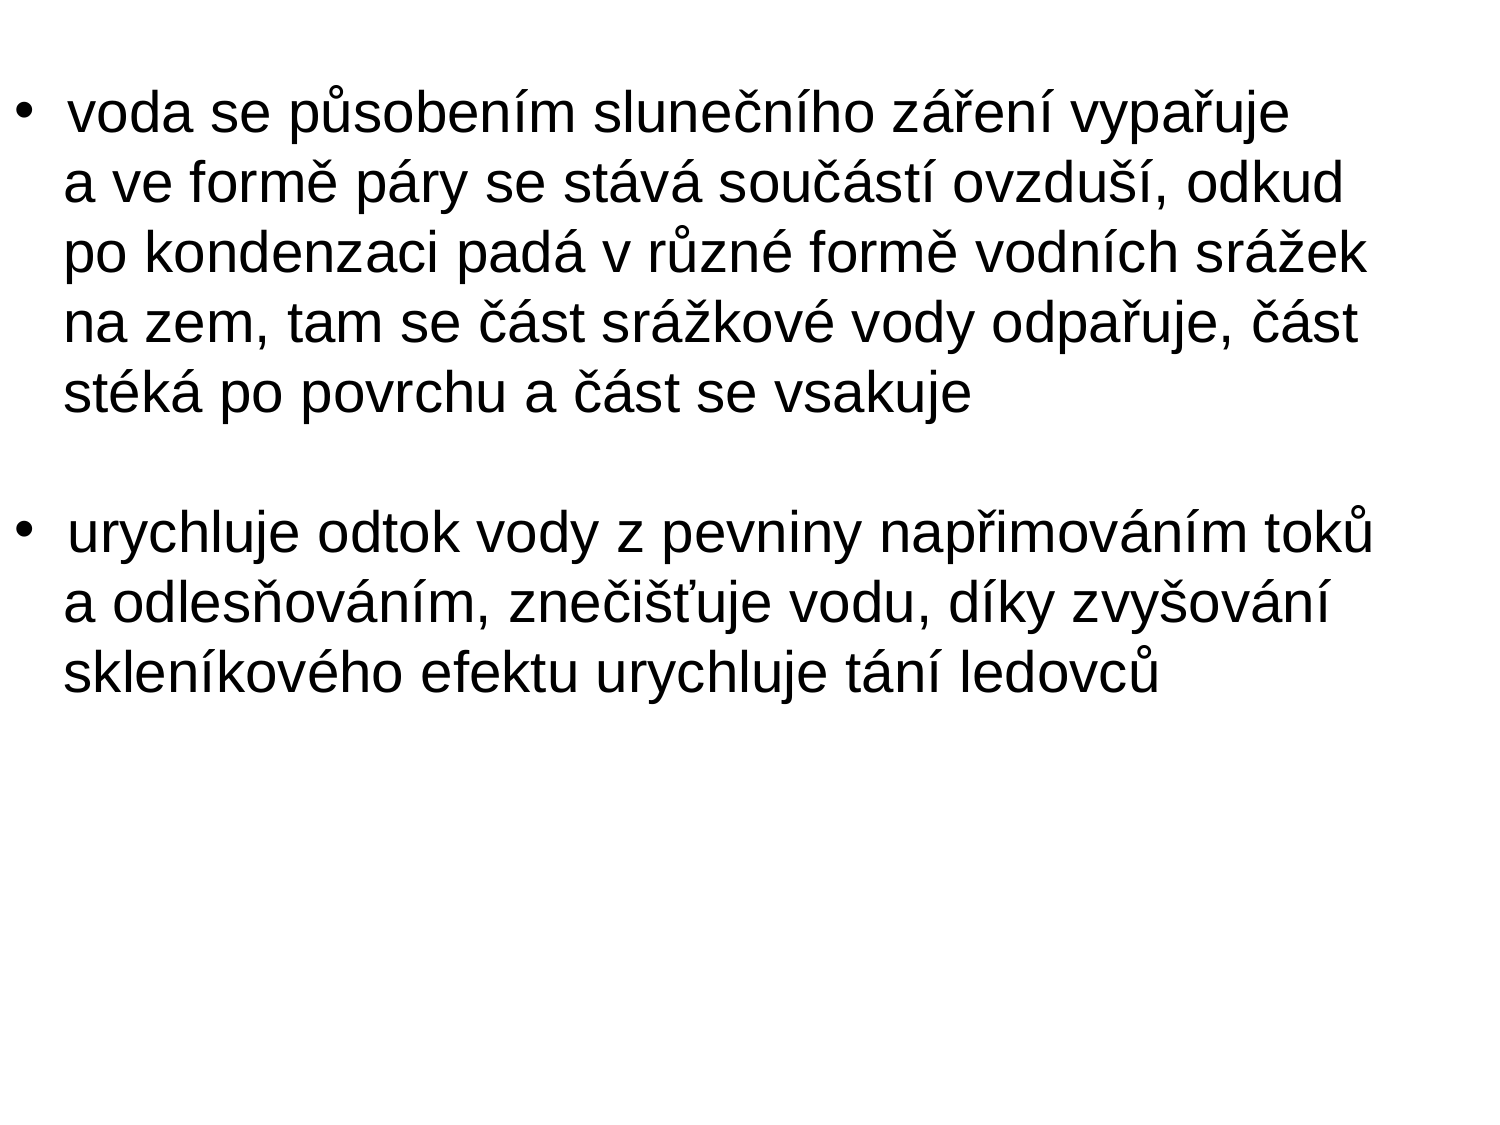

voda se působením slunečního záření vypařuje
 a ve formě páry se stává součástí ovzduší, odkud
 po kondenzaci padá v různé formě vodních srážek
 na zem, tam se část srážkové vody odpařuje, část
 stéká po povrchu a část se vsakuje
 urychluje odtok vody z pevniny napřimováním toků
 a odlesňováním, znečišťuje vodu, díky zvyšování
 skleníkového efektu urychluje tání ledovců